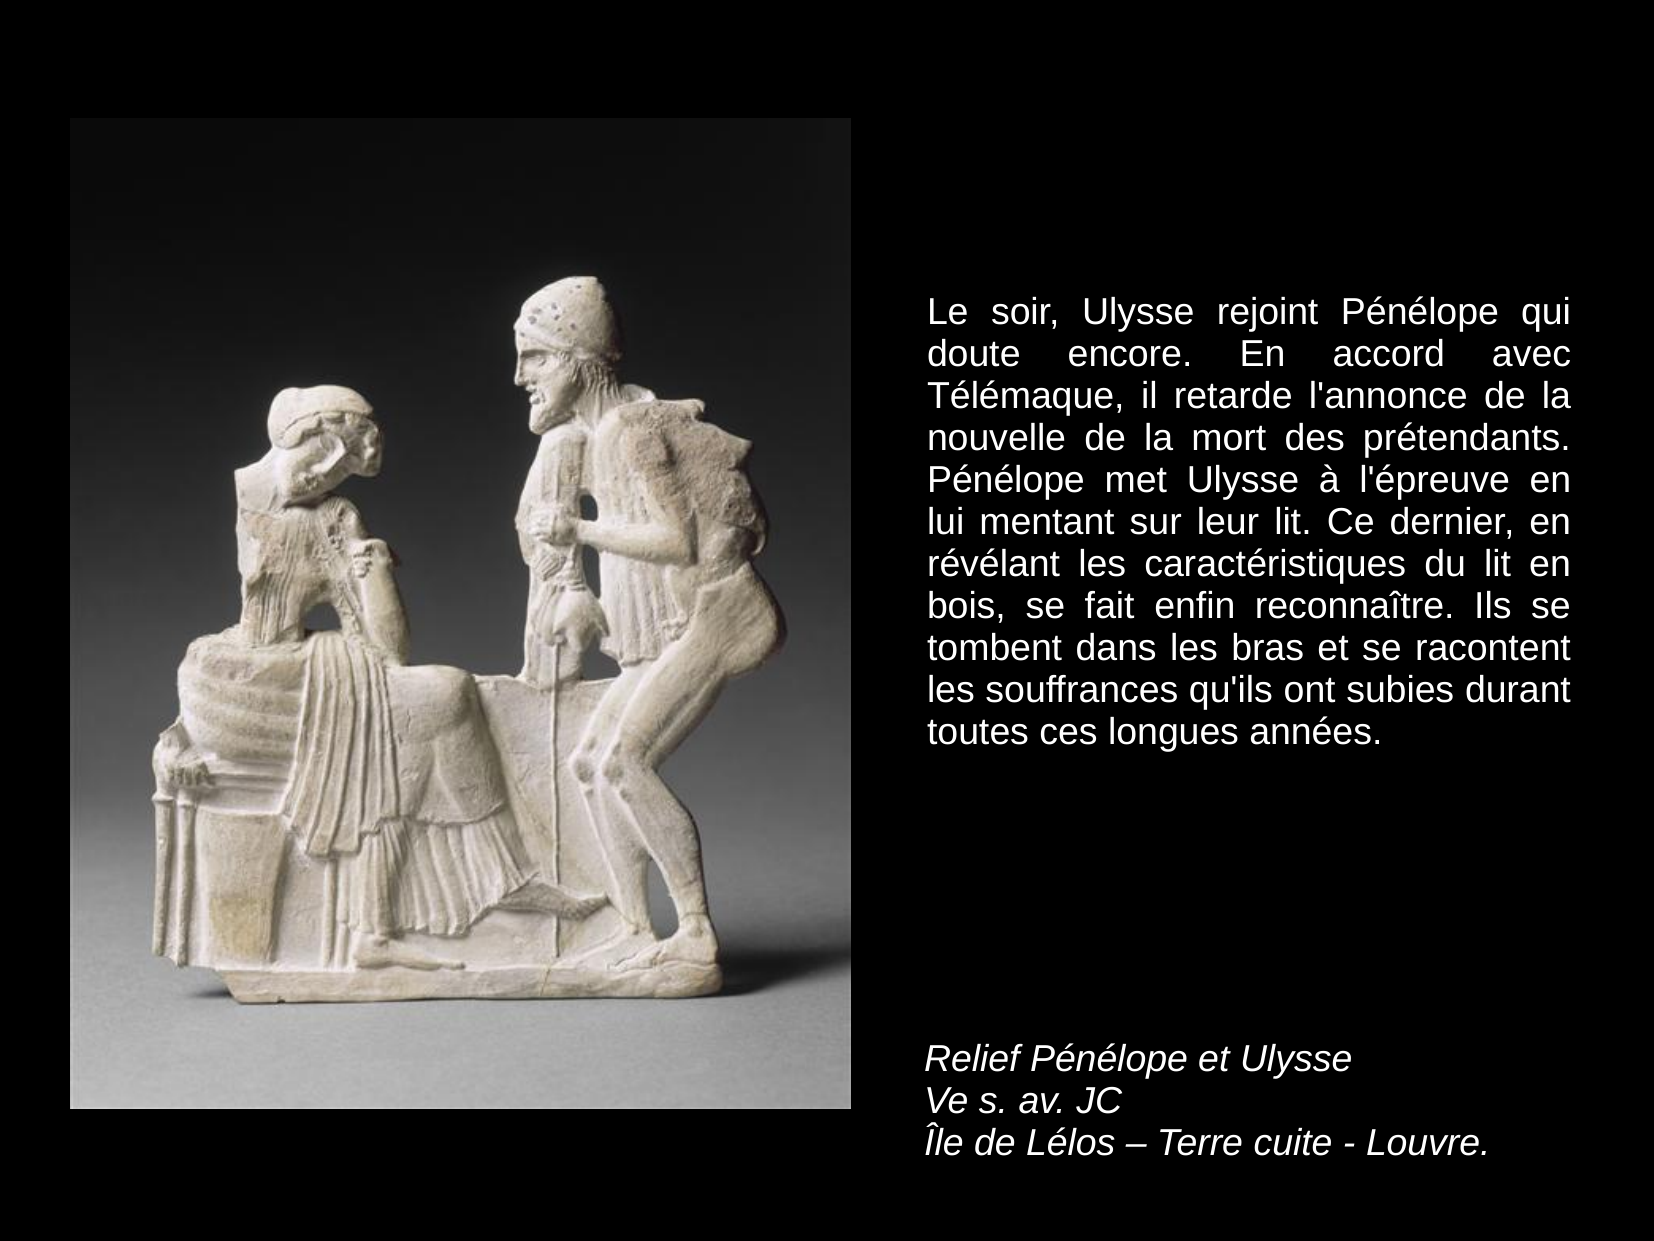

# Le soir, Ulysse rejoint Pénélope qui doute encore. En accord avec Télémaque, il retarde l'annonce de la nouvelle de la mort des prétendants. Pénélope met Ulysse à l'épreuve en lui mentant sur leur lit. Ce dernier, en révélant les caractéristiques du lit en bois, se fait enfin reconnaître. Ils se tombent dans les bras et se racontent les souffrances qu'ils ont subies durant toutes ces longues années.
Relief Pénélope et Ulysse
Ve s. av. JC
Île de Lélos – Terre cuite - Louvre.